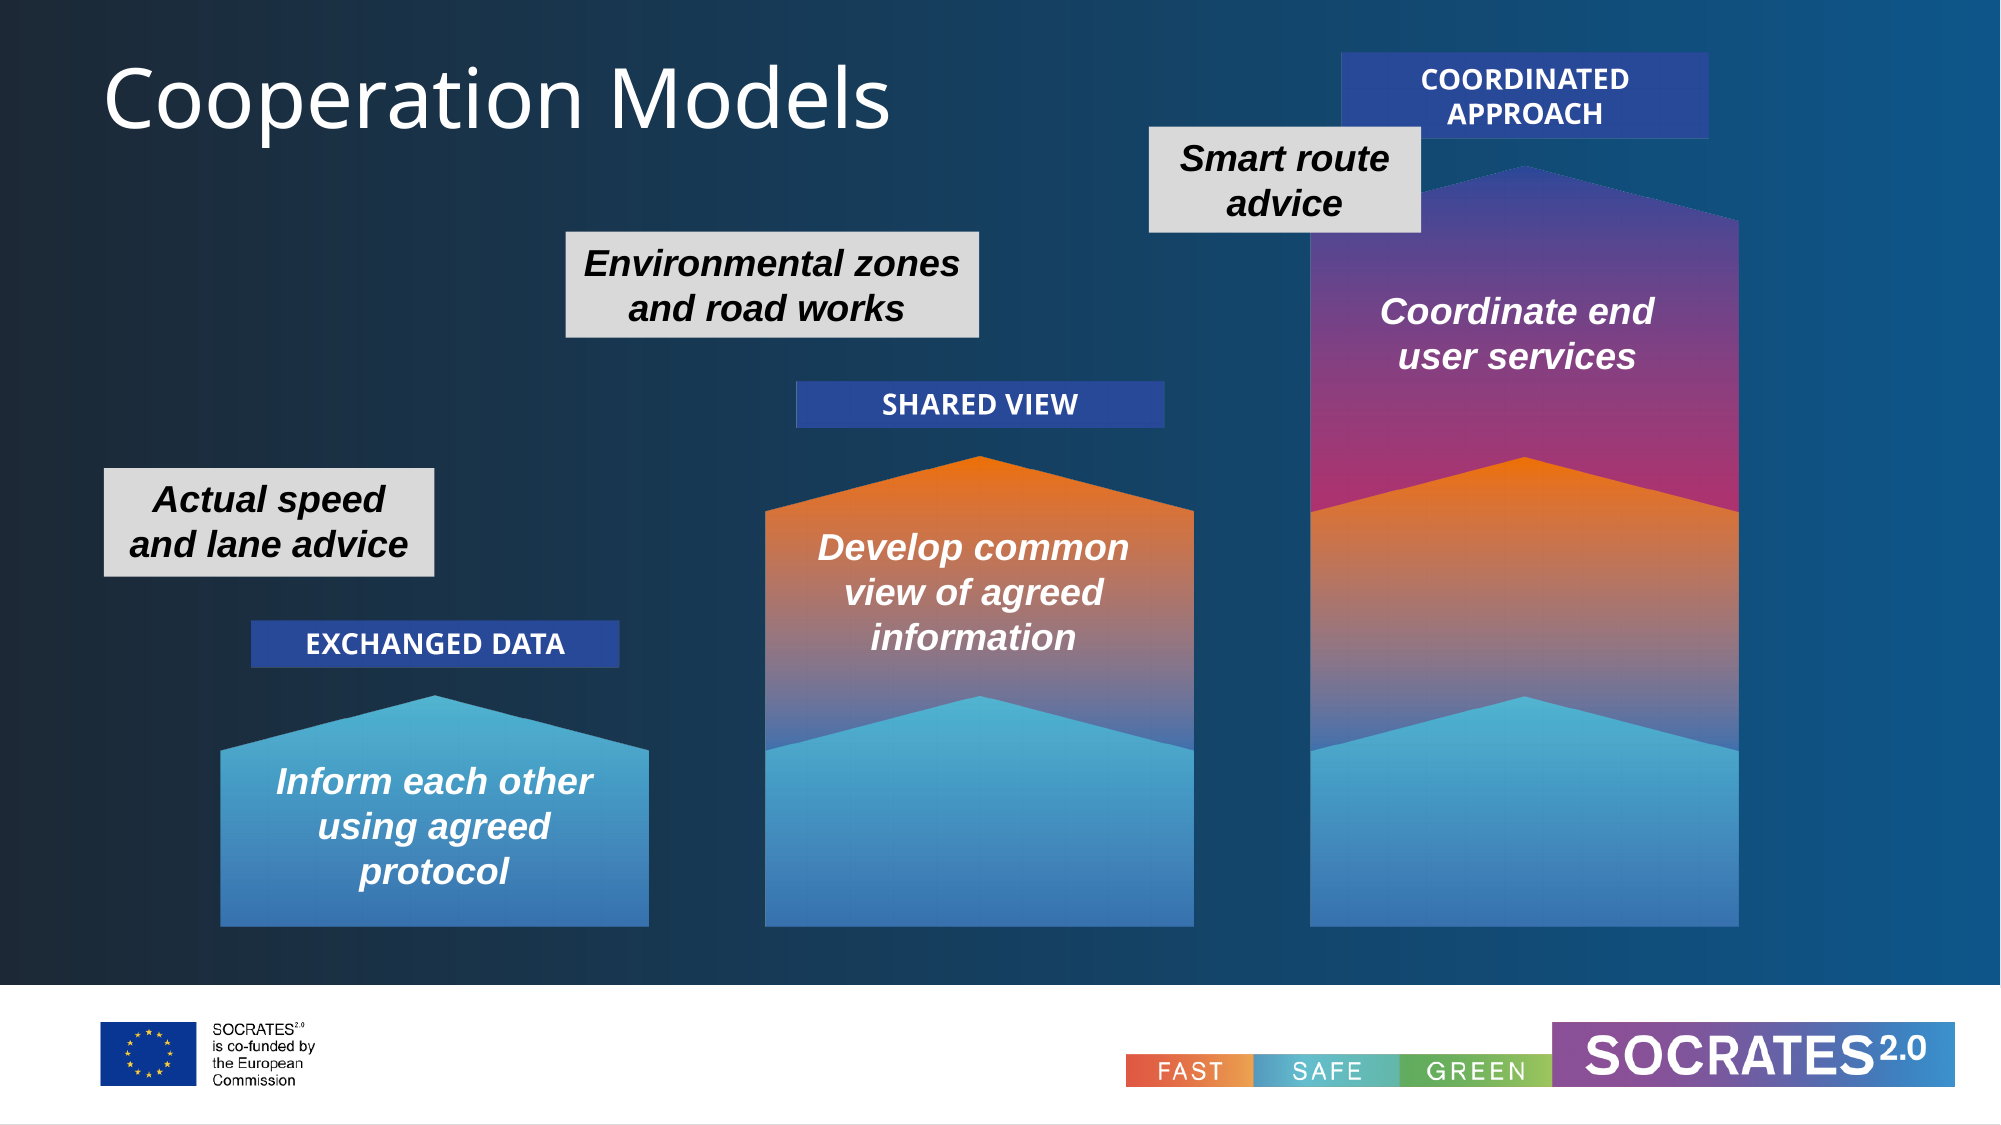

Cooperation Models
Smart route advice
Environmental zones and road works
Coordinate end user services
Actual speed and lane advice
Develop common view of agreed information
Inform each other
using agreed protocol